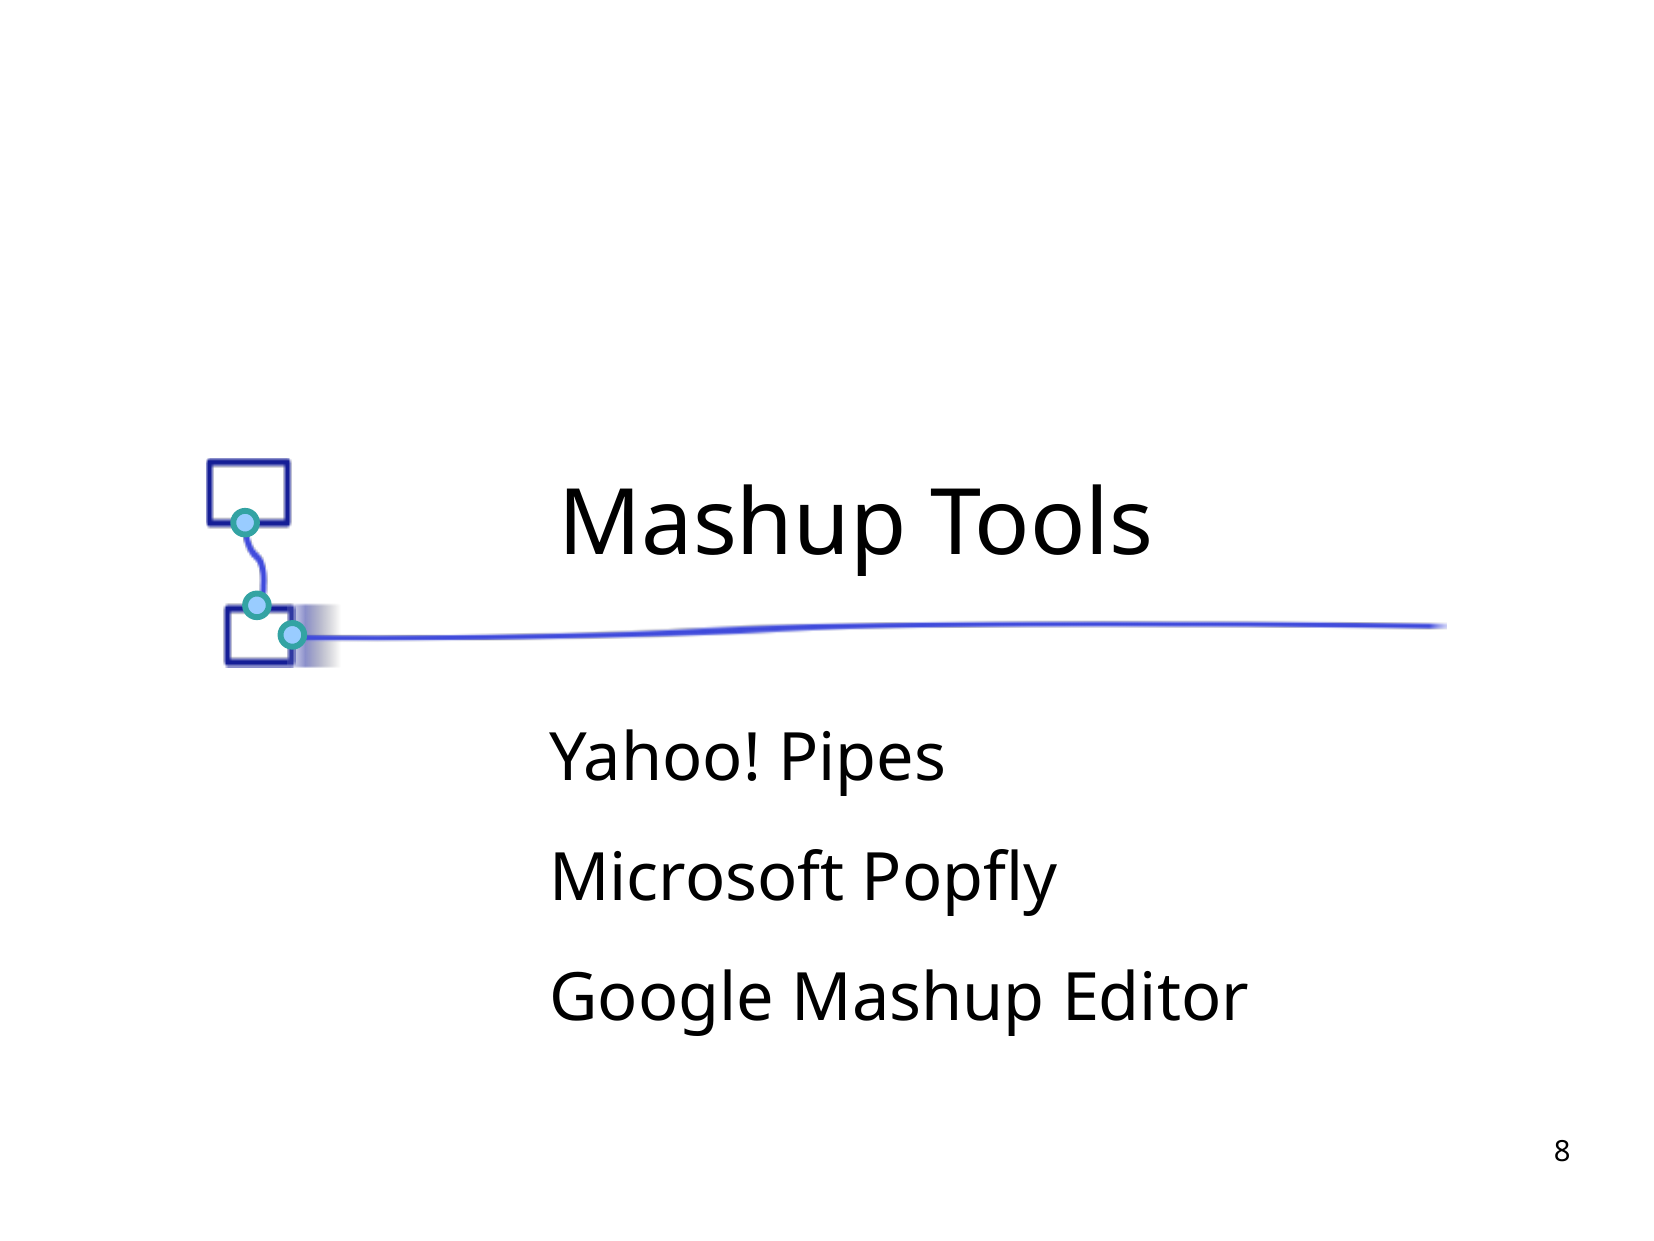

# Mashup Tools
Yahoo! Pipes
Microsoft Popfly
Google Mashup Editor
8